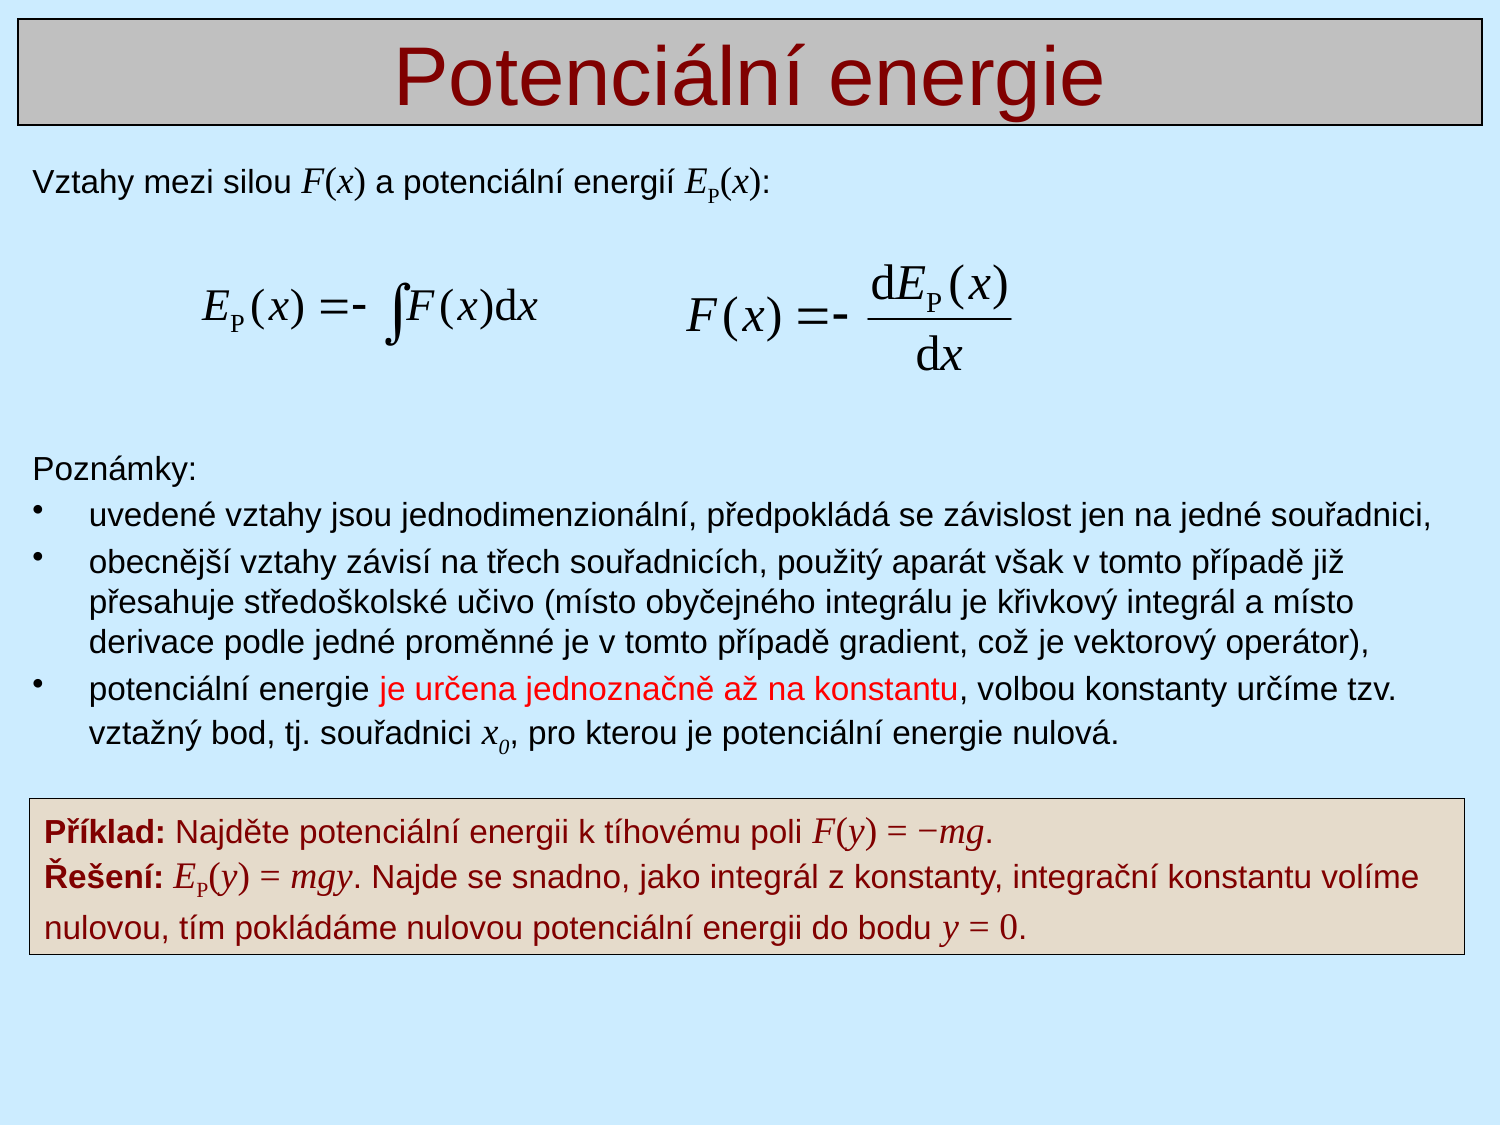

Potenciální energie
Vztahy mezi silou F(x) a potenciální energií EP(x):
Poznámky:
uvedené vztahy jsou jednodimenzionální, předpokládá se závislost jen na jedné souřadnici,
obecnější vztahy závisí na třech souřadnicích, použitý aparát však v tomto případě již přesahuje středoškolské učivo (místo obyčejného integrálu je křivkový integrál a místo derivace podle jedné proměnné je v tomto případě gradient, což je vektorový operátor),
potenciální energie je určena jednoznačně až na konstantu, volbou konstanty určíme tzv. vztažný bod, tj. souřadnici x0, pro kterou je potenciální energie nulová.
Příklad: Najděte potenciální energii k tíhovému poli F(y) = −mg.
Řešení: EP(y) = mgy. Najde se snadno, jako integrál z konstanty, integrační konstantu volíme nulovou, tím pokládáme nulovou potenciální energii do bodu y = 0.